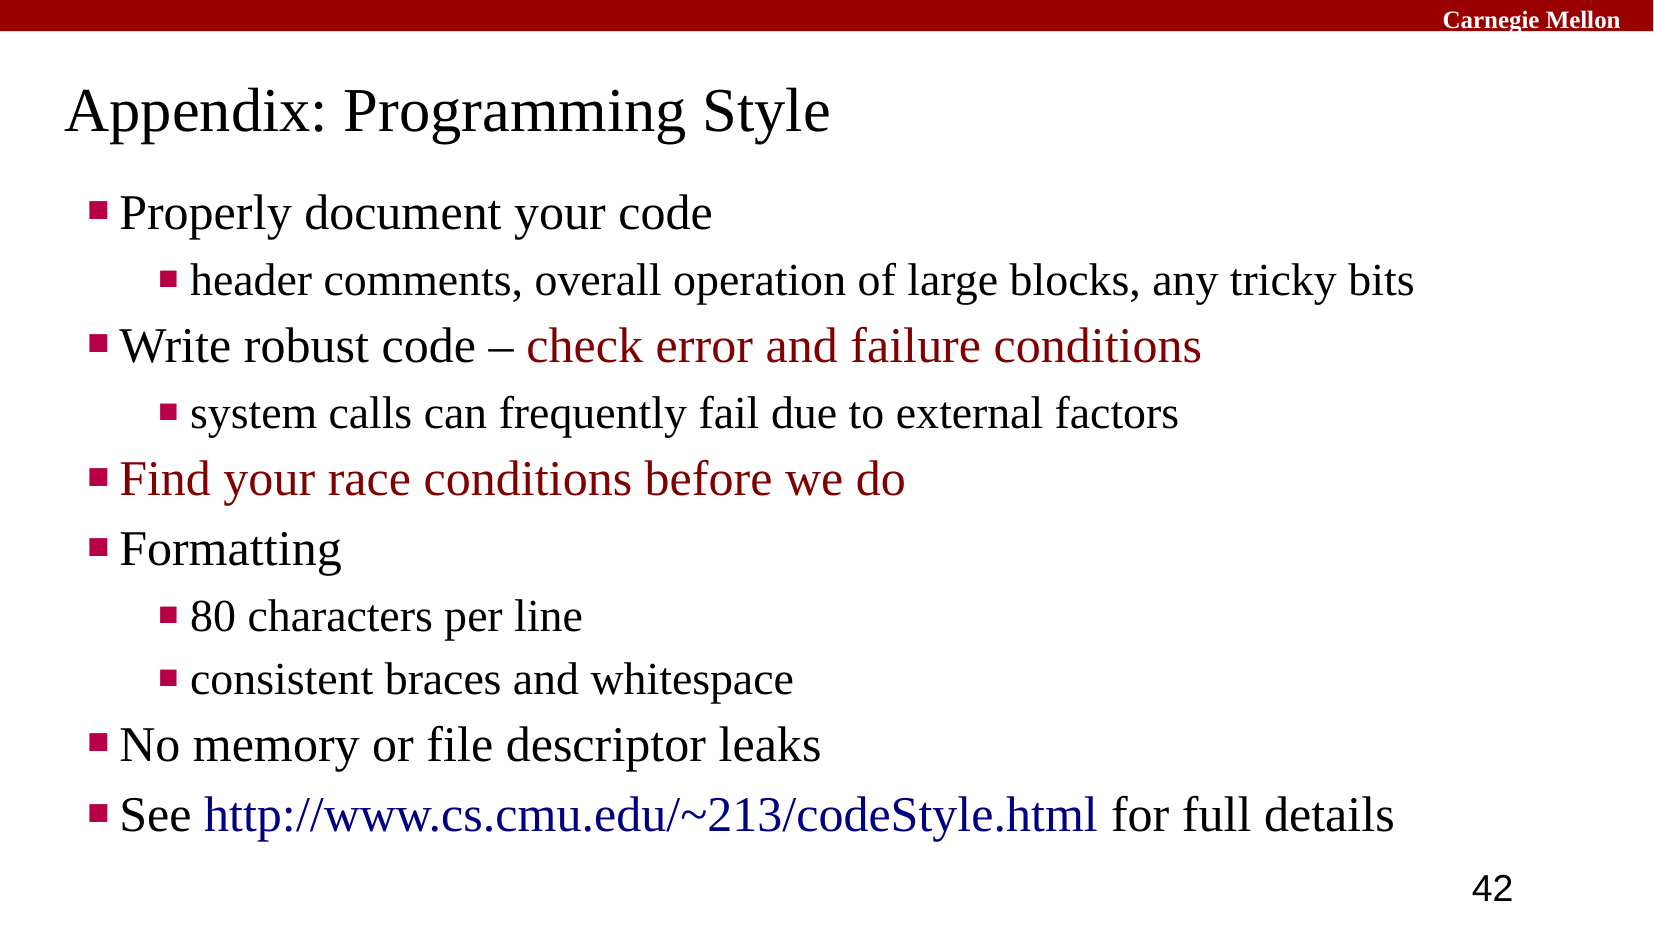

# Appendix: Programming Style
Properly document your code
header comments, overall operation of large blocks, any tricky bits
Write robust code – check error and failure conditions
system calls can frequently fail due to external factors
Find your race conditions before we do
Formatting
80 characters per line
consistent braces and whitespace
No memory or file descriptor leaks
See http://www.cs.cmu.edu/~213/codeStyle.html for full details